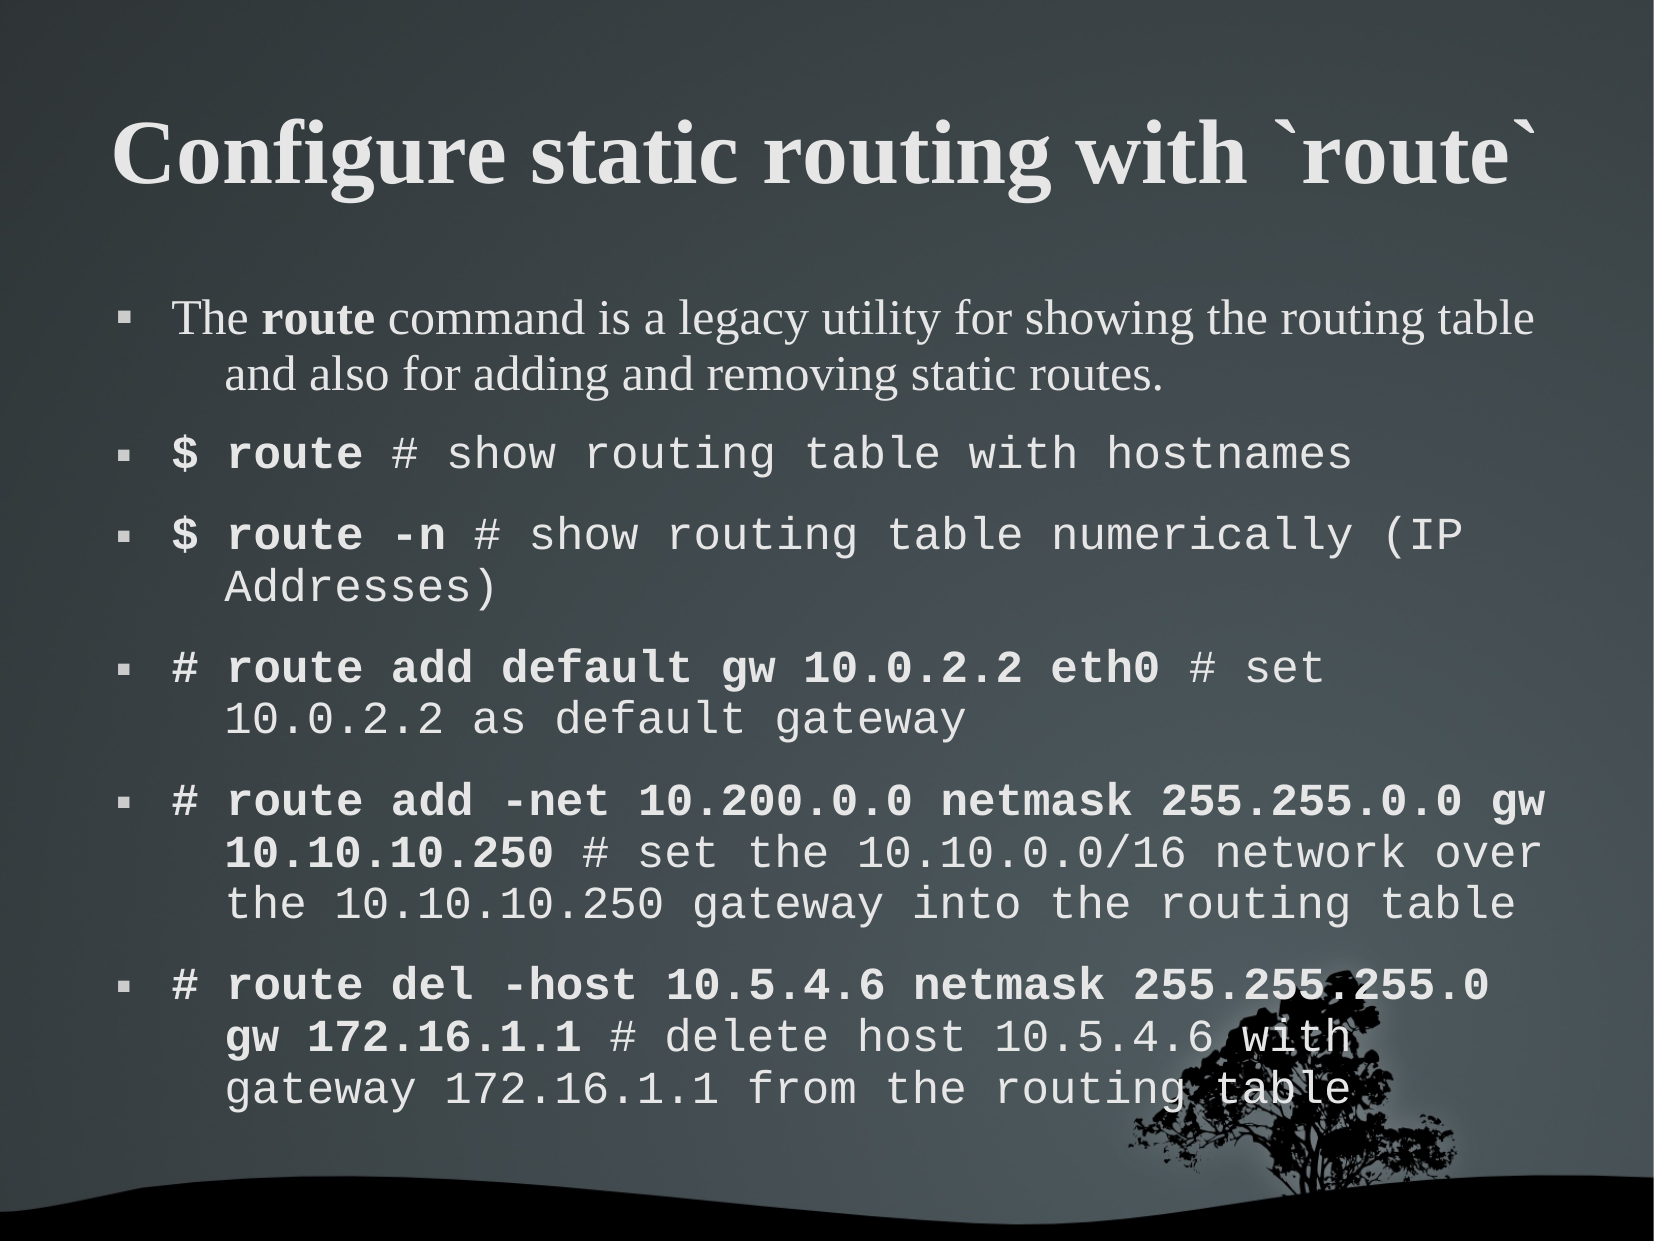

# Configure static routing with `route`
The route command is a legacy utility for showing the routing table and also for adding and removing static routes.
$ route # show routing table with hostnames
$ route -n # show routing table numerically (IP Addresses)
# route add default gw 10.0.2.2 eth0 # set 10.0.2.2 as default gateway
# route add -net 10.200.0.0 netmask 255.255.0.0 gw 10.10.10.250 # set the 10.10.0.0/16 network over the 10.10.10.250 gateway into the routing table
# route del -host 10.5.4.6 netmask 255.255.255.0 gw 172.16.1.1 # delete host 10.5.4.6 with gateway 172.16.1.1 from the routing table